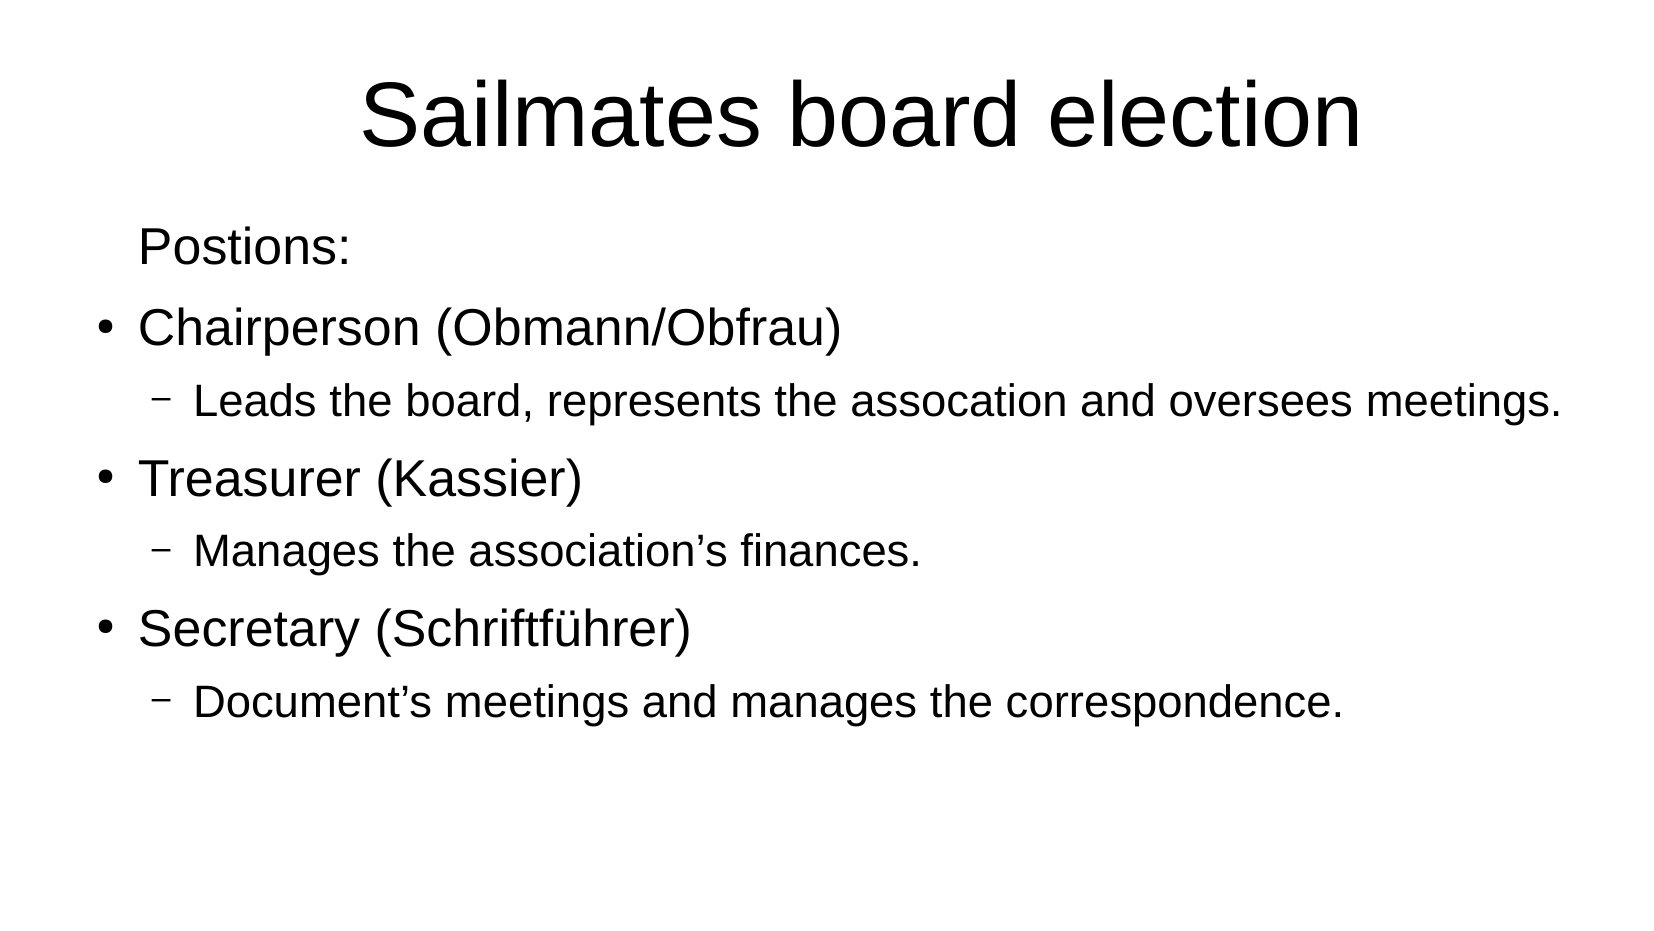

# Sailmates board election
Postions:
Chairperson (Obmann/Obfrau)
Leads the board, represents the assocation and oversees meetings.
Treasurer (Kassier)
Manages the association’s finances.
Secretary (Schriftführer)
Document’s meetings and manages the correspondence.